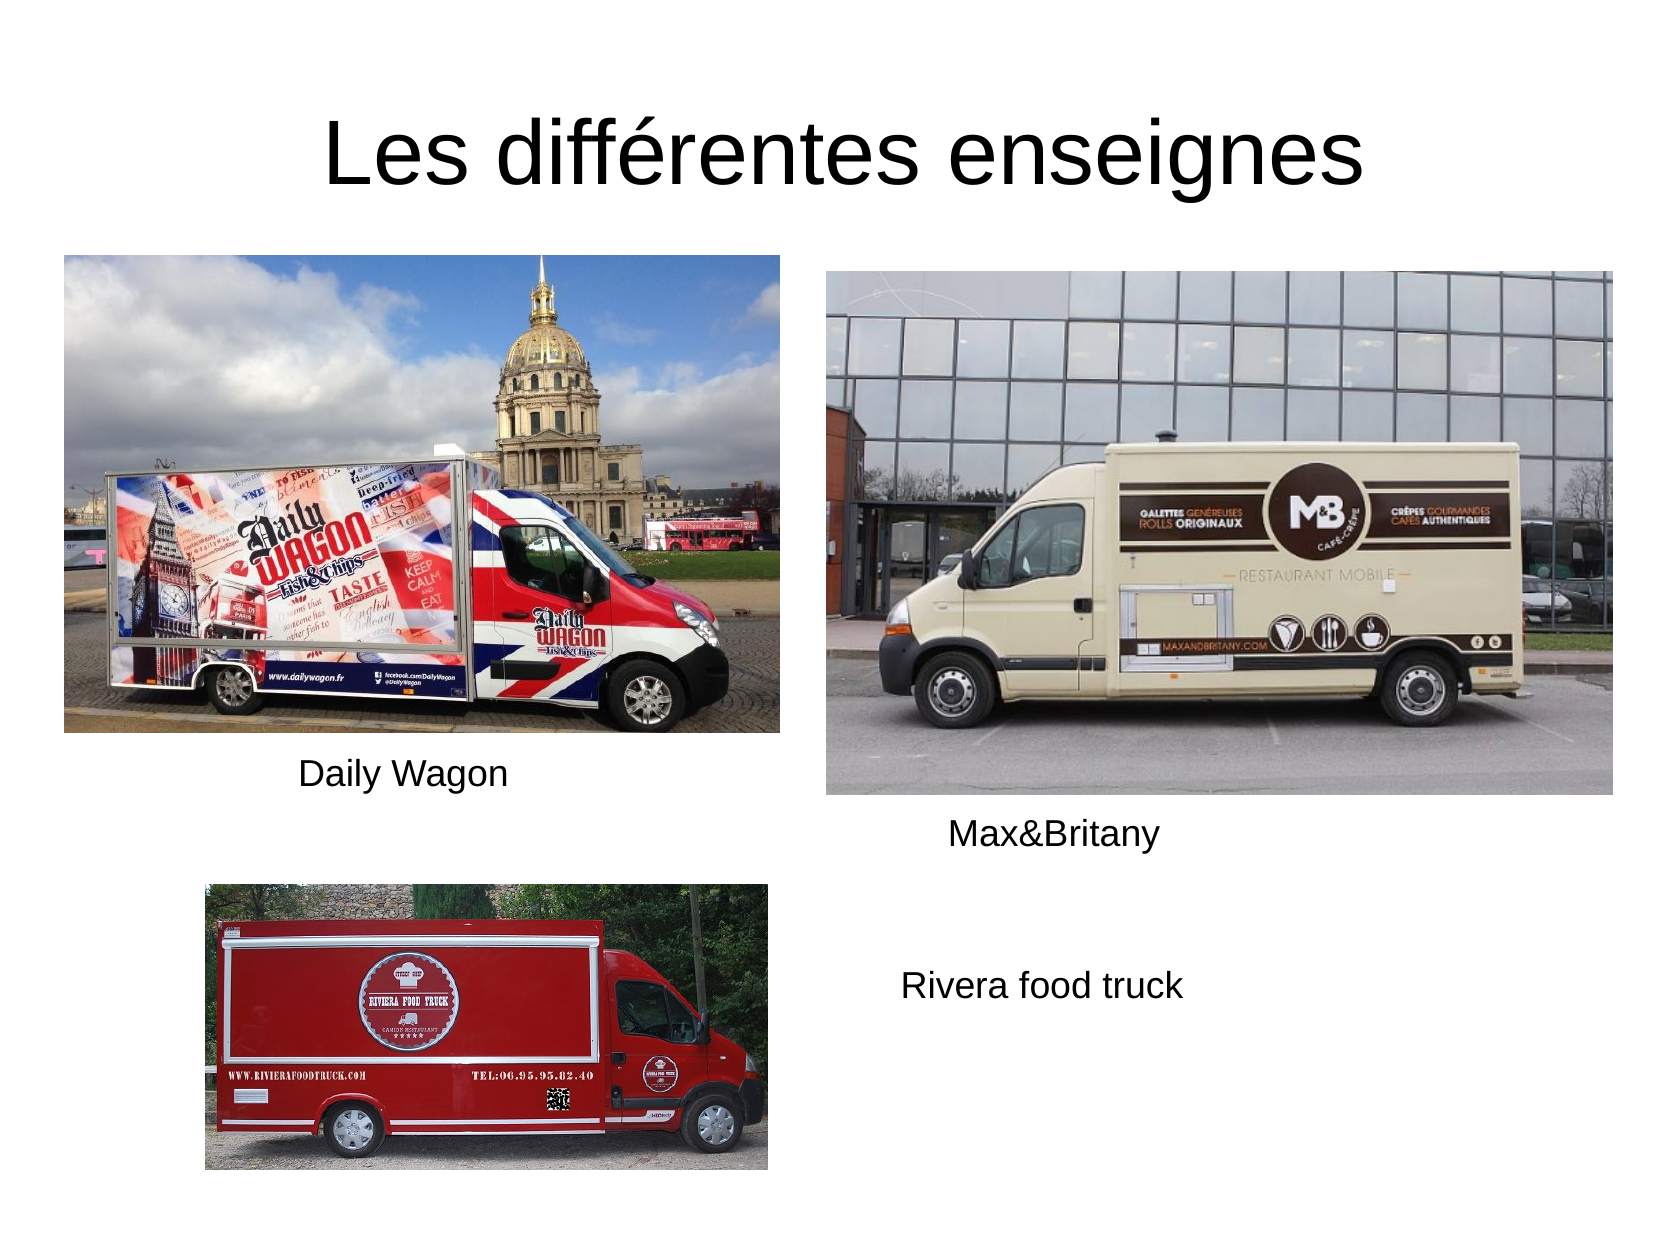

# Les différentes enseignes
Daily Wagon
Max&Britany
Rivera food truck